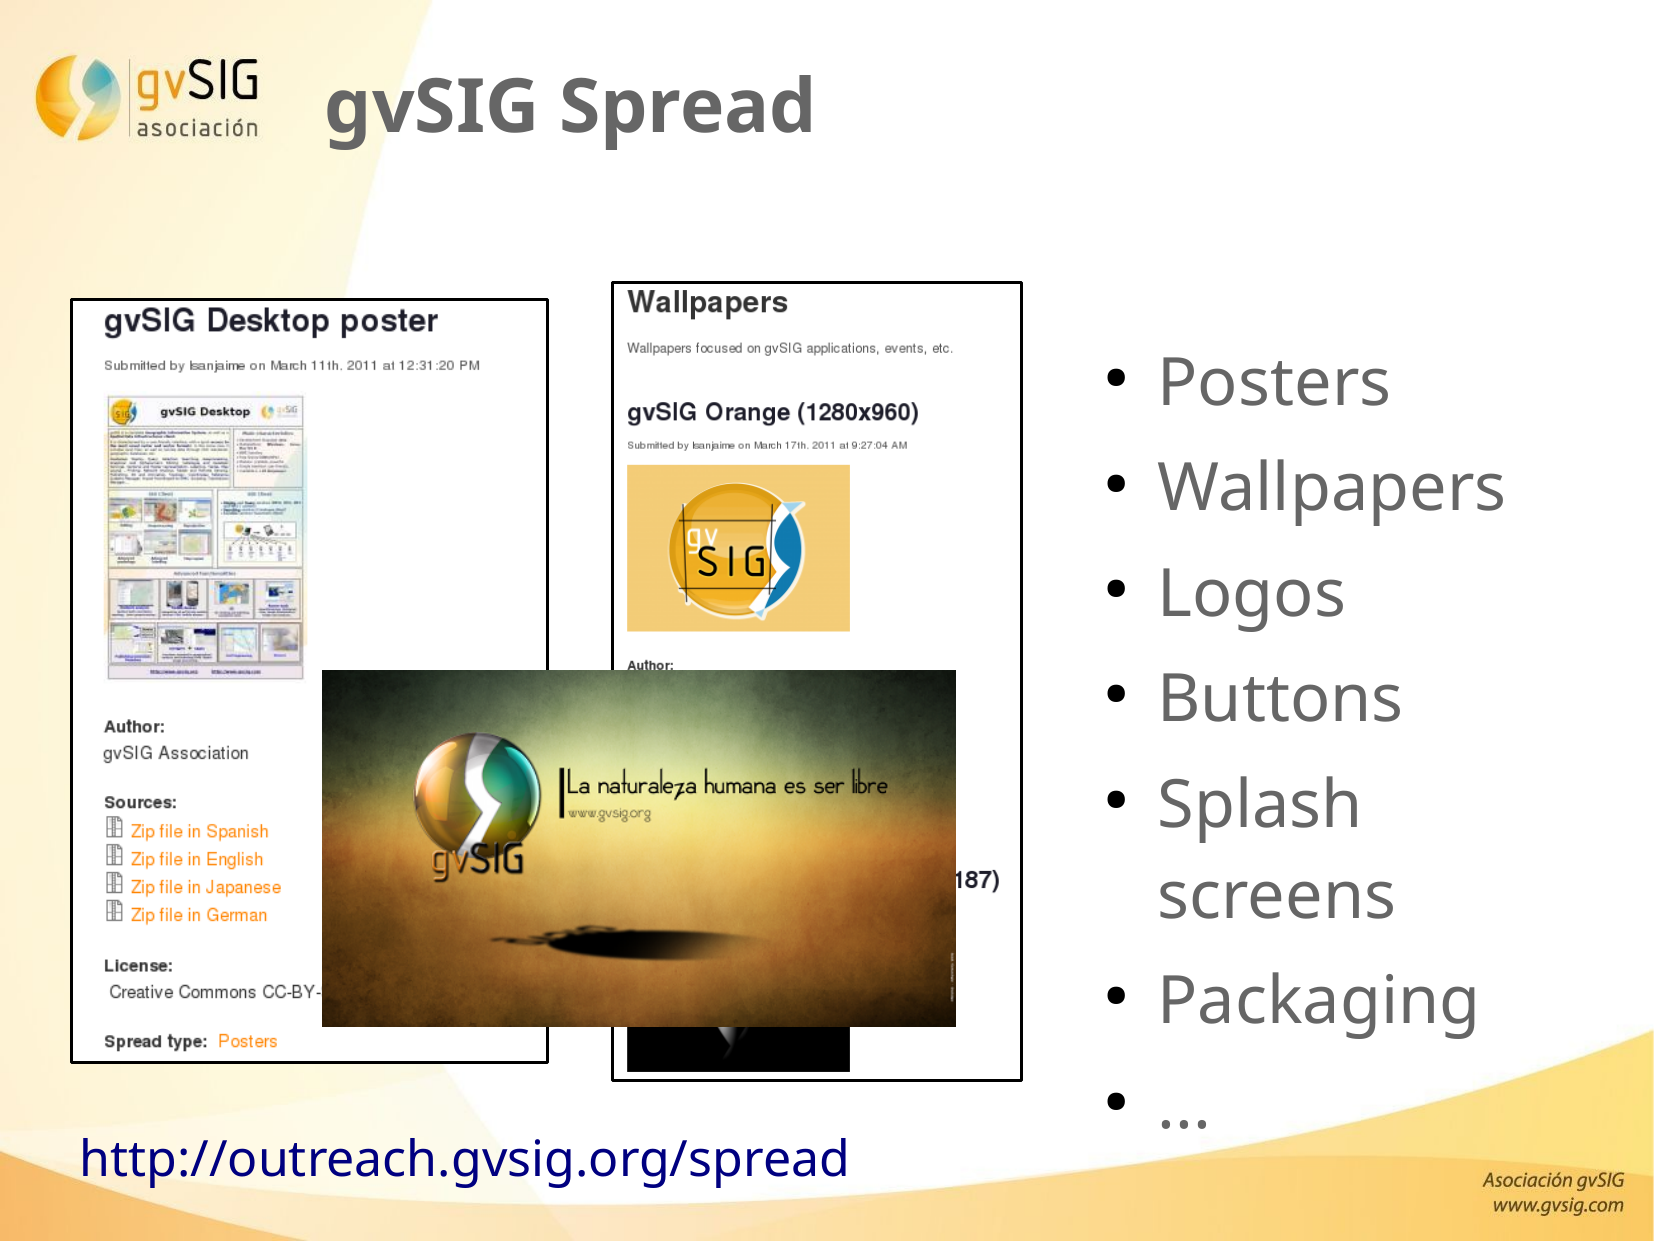

# gvSIG Spread
Posters
Wallpapers
Logos
Buttons
Splash screens
Packaging
...
http://outreach.gvsig.org/spread